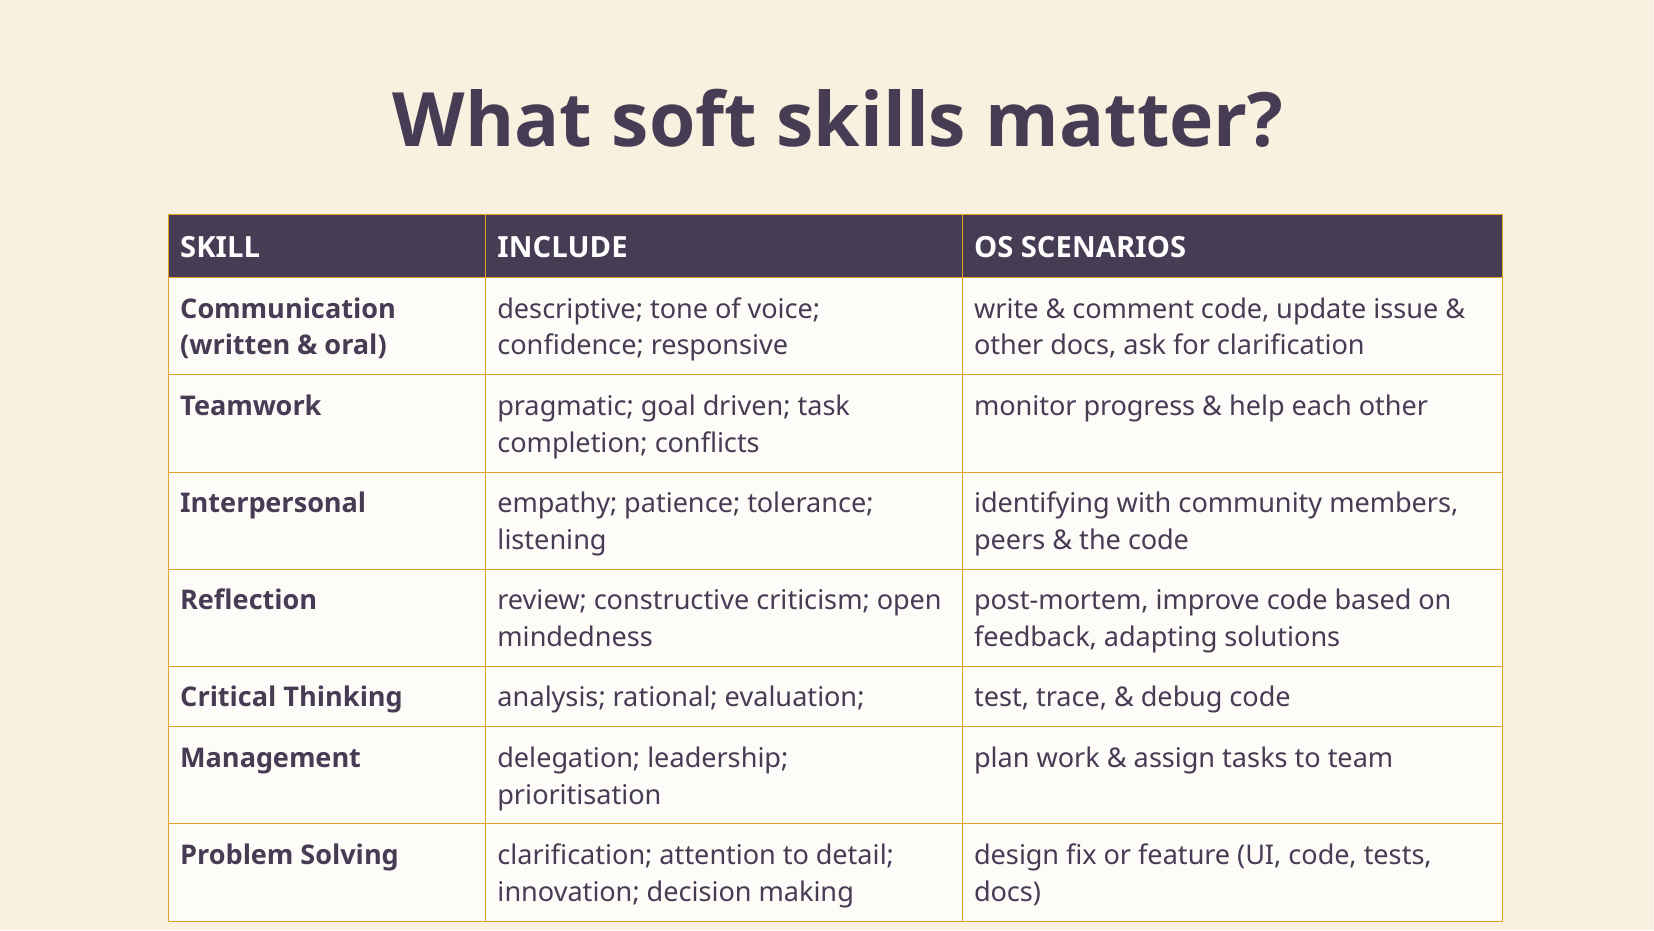

What soft skills matter?
| SKILL | INCLUDE | OS SCENARIOS |
| --- | --- | --- |
| Communication (written & oral) | descriptive; tone of voice; confidence; responsive | write & comment code, update issue & other docs, ask for clarification |
| Teamwork | pragmatic; goal driven; task completion; conflicts | monitor progress & help each other |
| Interpersonal | empathy; patience; tolerance; listening | identifying with community members, peers & the code |
| Reflection | review; constructive criticism; open mindedness | post-mortem, improve code based on feedback, adapting solutions |
| Critical Thinking | analysis; rational; evaluation; | test, trace, & debug code |
| Management | delegation; leadership; prioritisation | plan work & assign tasks to team |
| Problem Solving | clarification; attention to detail; innovation; decision making | design fix or feature (UI, code, tests, docs) |